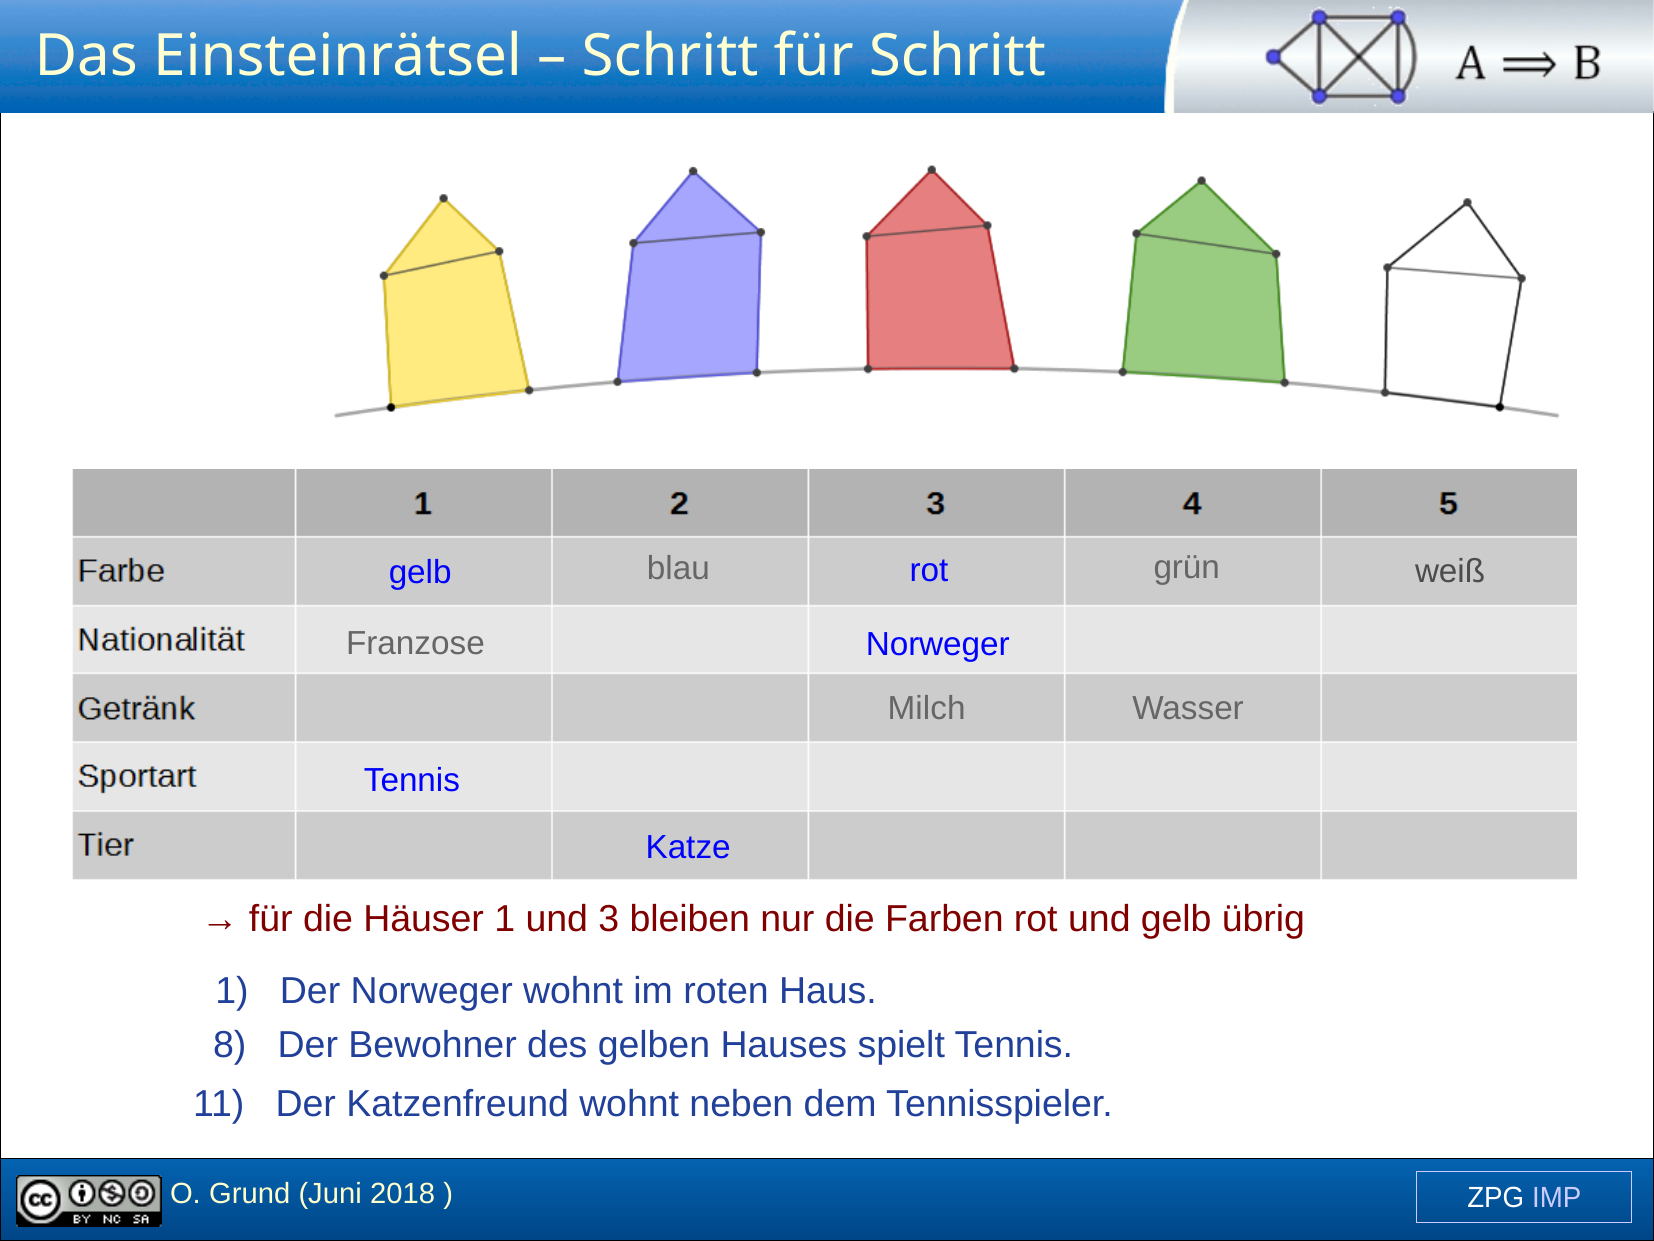

# Das Einsteinrätsel – Schritt für Schritt
grün
blau
rot
weiß
gelb
Franzose
Norweger
Milch
Wasser
Tennis
Katze
→ für die Häuser 1 und 3 bleiben nur die Farben rot und gelb übrig
 1) Der Norweger wohnt im roten Haus.
8) Der Bewohner des gelben Hauses spielt Tennis.
11) Der Katzenfreund wohnt neben dem Tennisspieler.
5